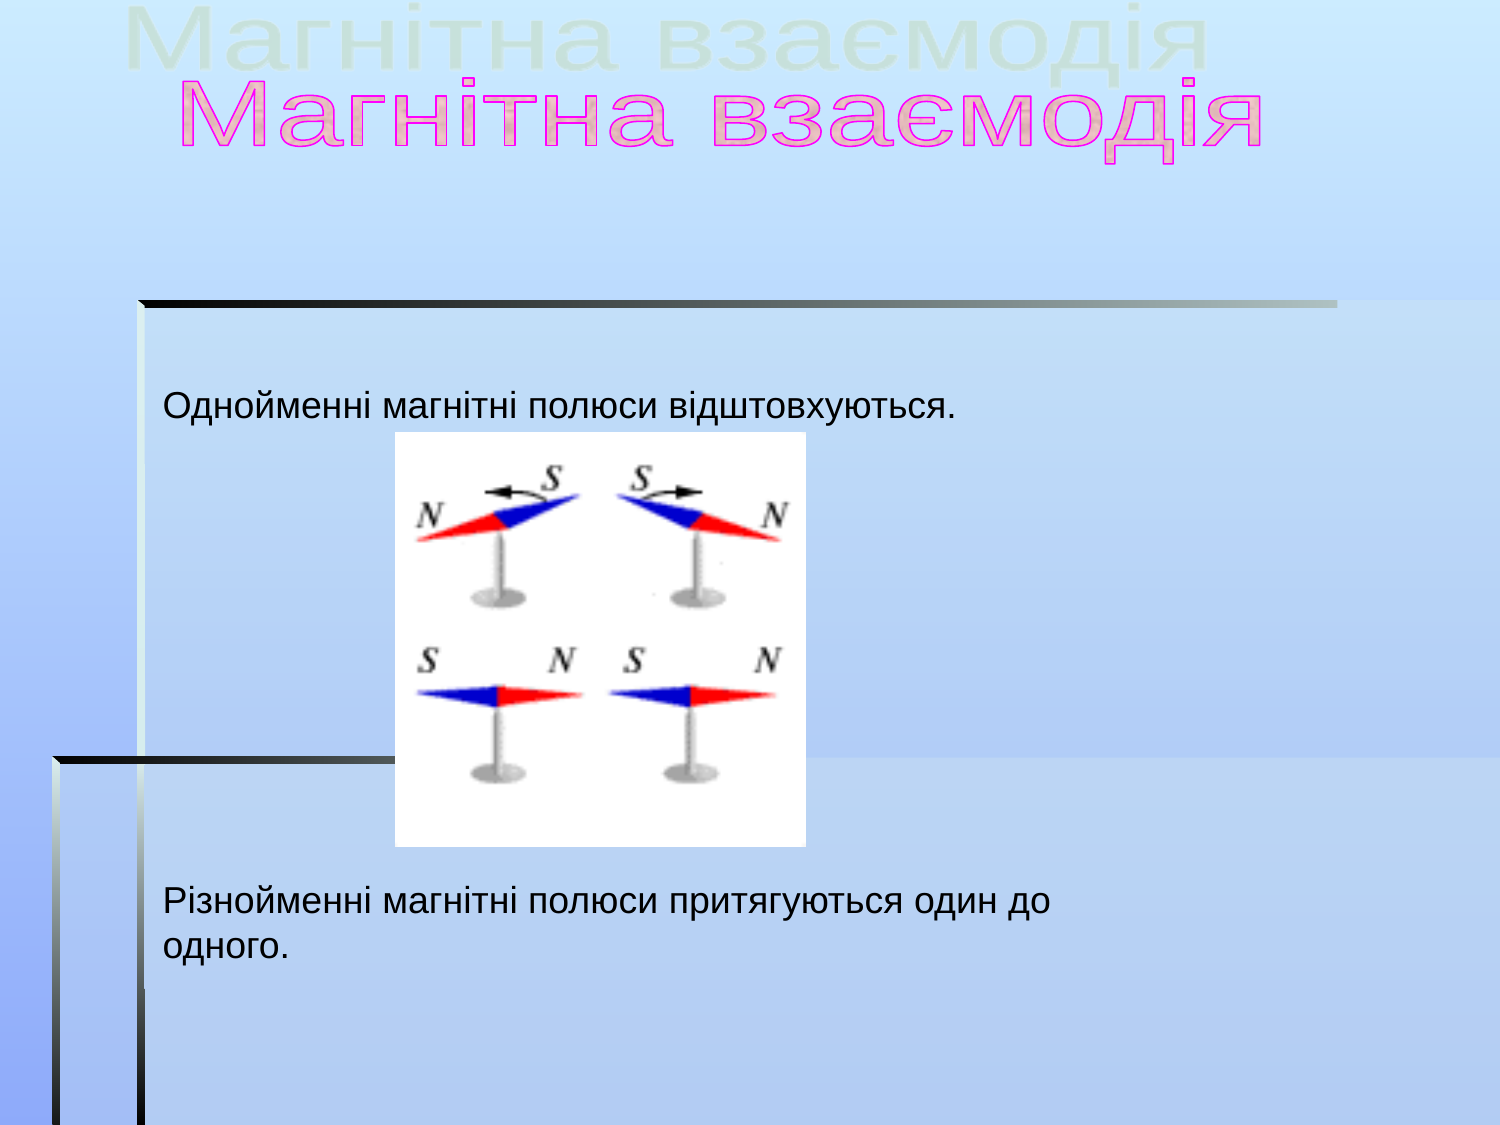

Магнітна взаємодія
Однойменні магнітні полюси відштовхуються.
Різнойменні магнітні полюси притягуються один до одного.